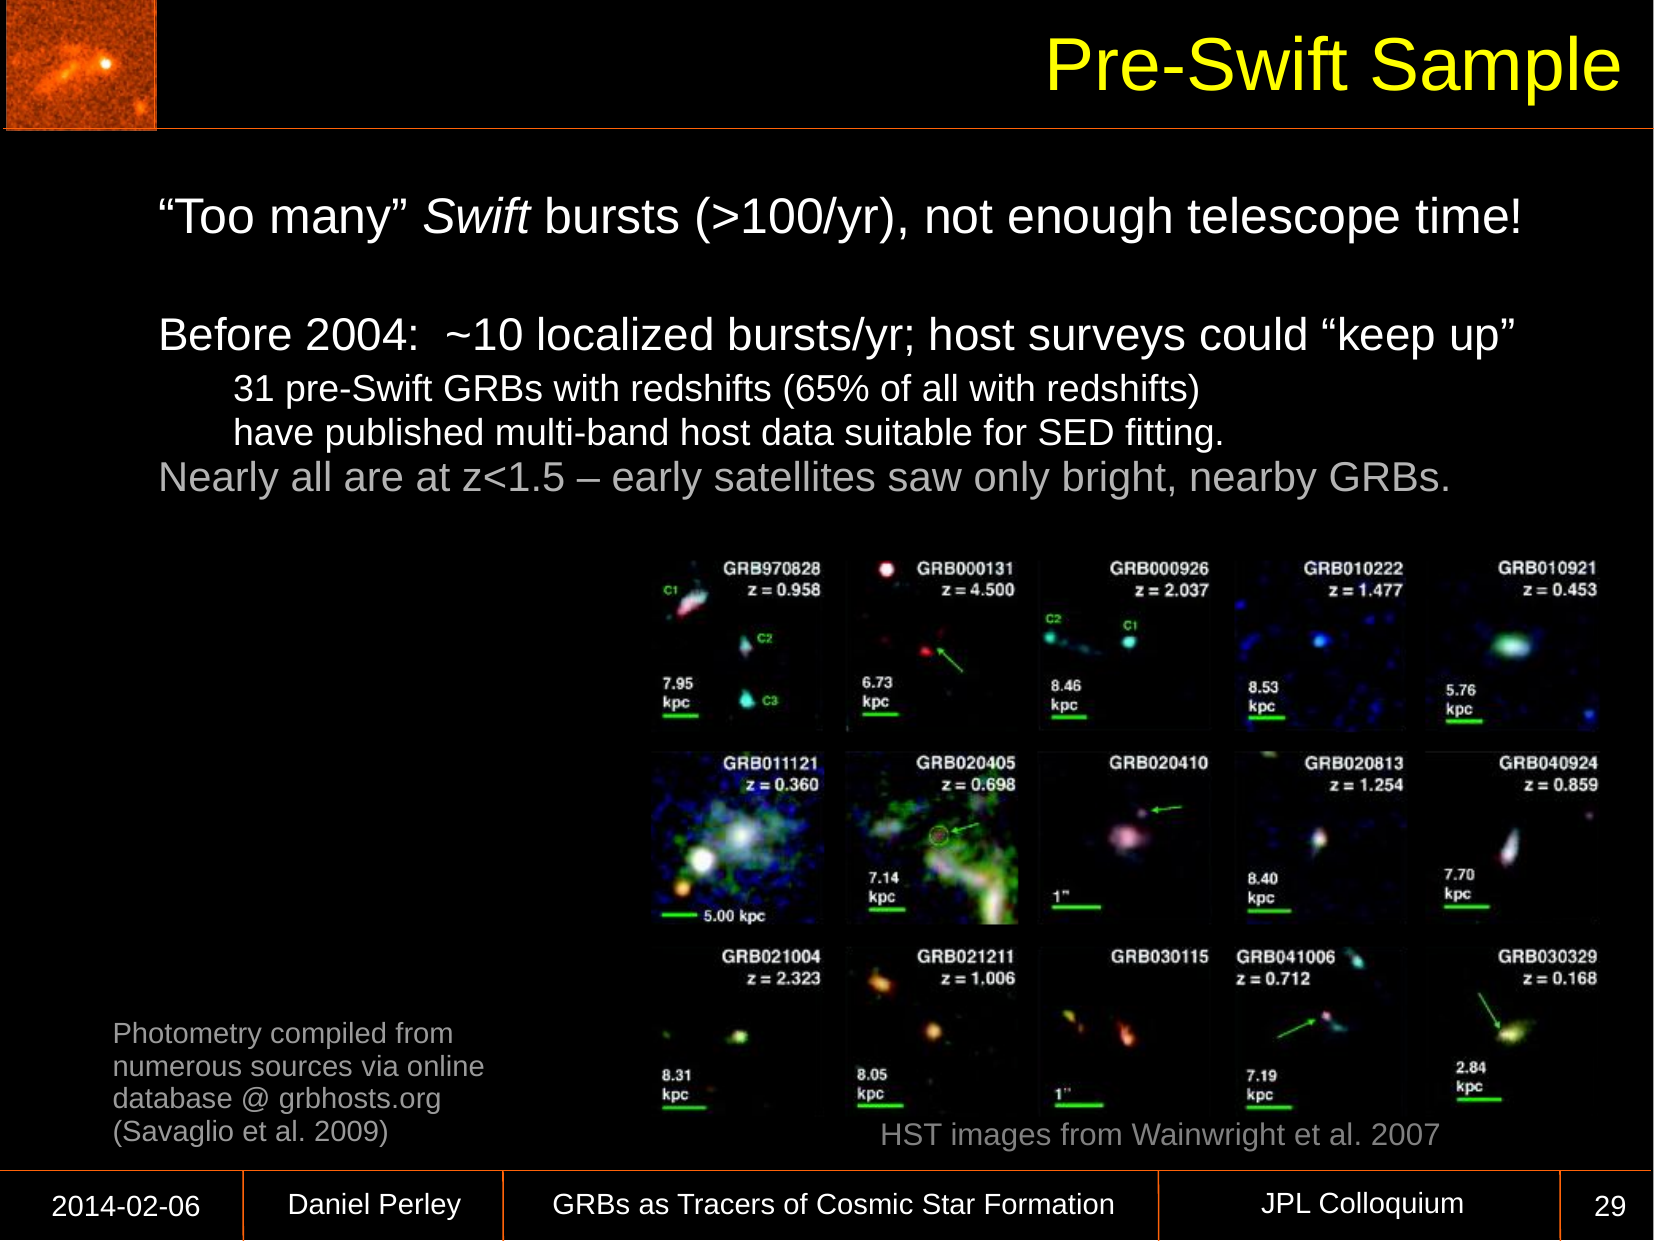

# Pre-Swift Sample
“Too many” Swift bursts (>100/yr), not enough telescope time!
Before 2004: ~10 localized bursts/yr; host surveys could “keep up”
	31 pre-Swift GRBs with redshifts (65% of all with redshifts)
	have published multi-band host data suitable for SED fitting.
Nearly all are at z<1.5 – early satellites saw only bright, nearby GRBs.
Photometry compiled from numerous sources via online database @ grbhosts.org
(Savaglio et al. 2009)
HST images from Wainwright et al. 2007
2014-02-06
29